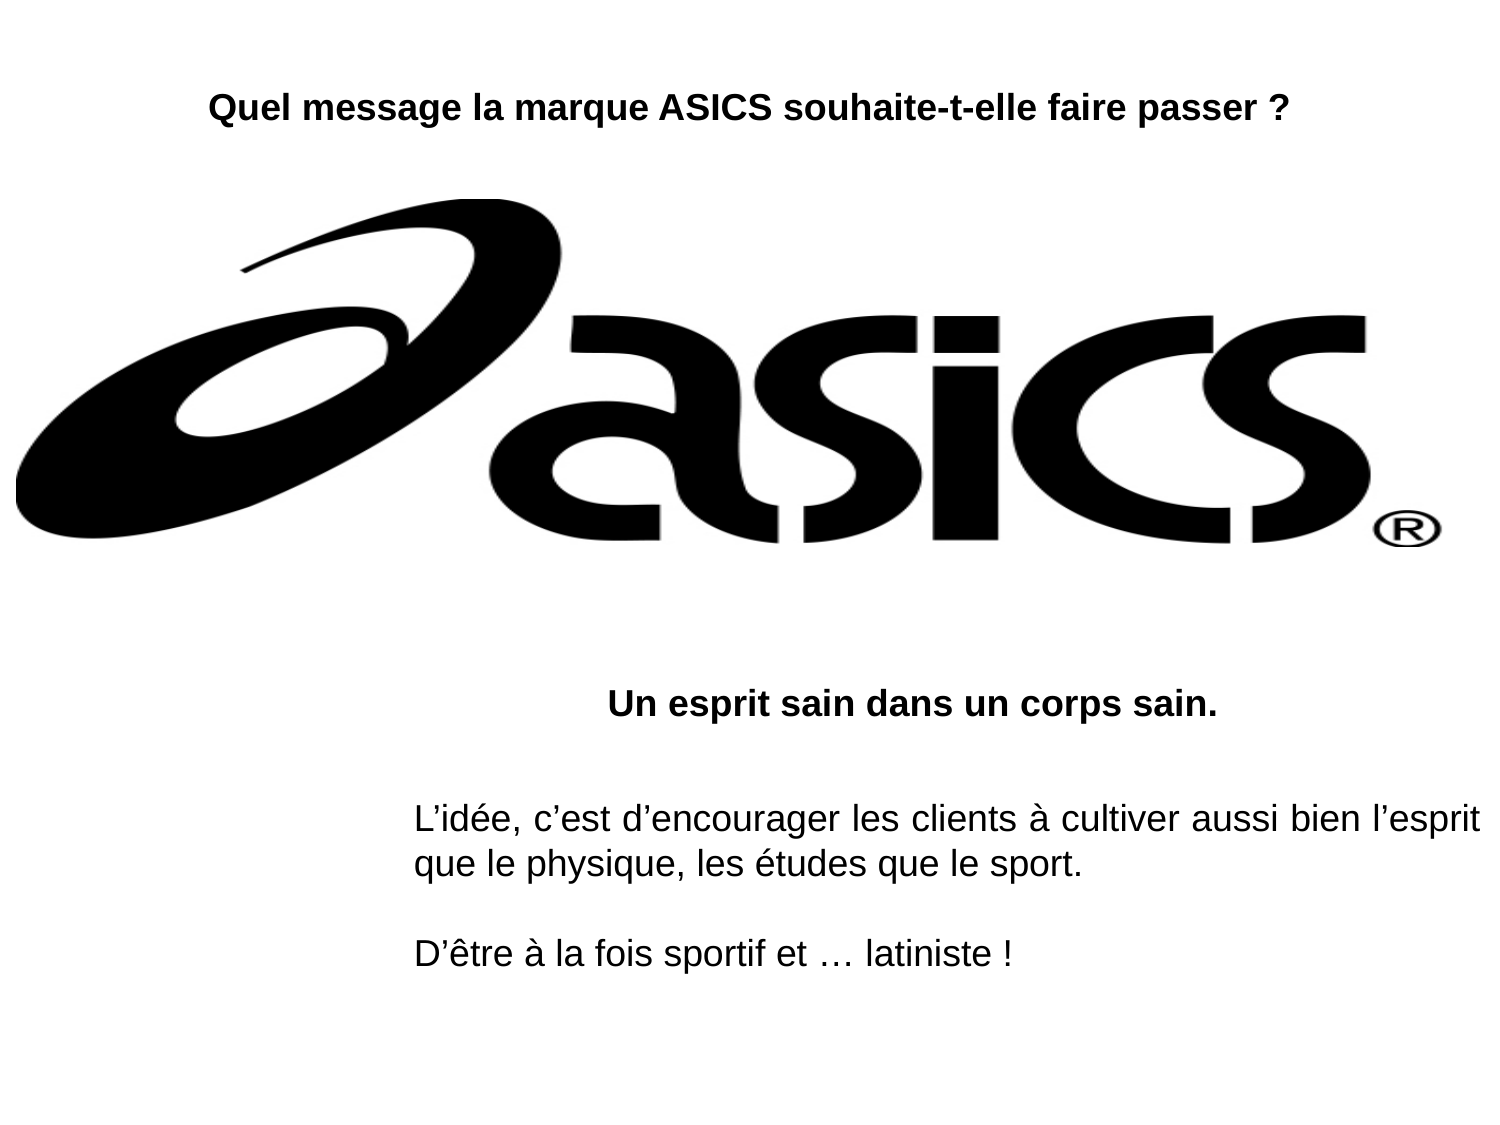

Quel message la marque ASICS souhaite-t-elle faire passer ?
Un esprit sain dans un corps sain.
L’idée, c’est d’encourager les clients à cultiver aussi bien l’esprit que le physique, les études que le sport.
D’être à la fois sportif et … latiniste !